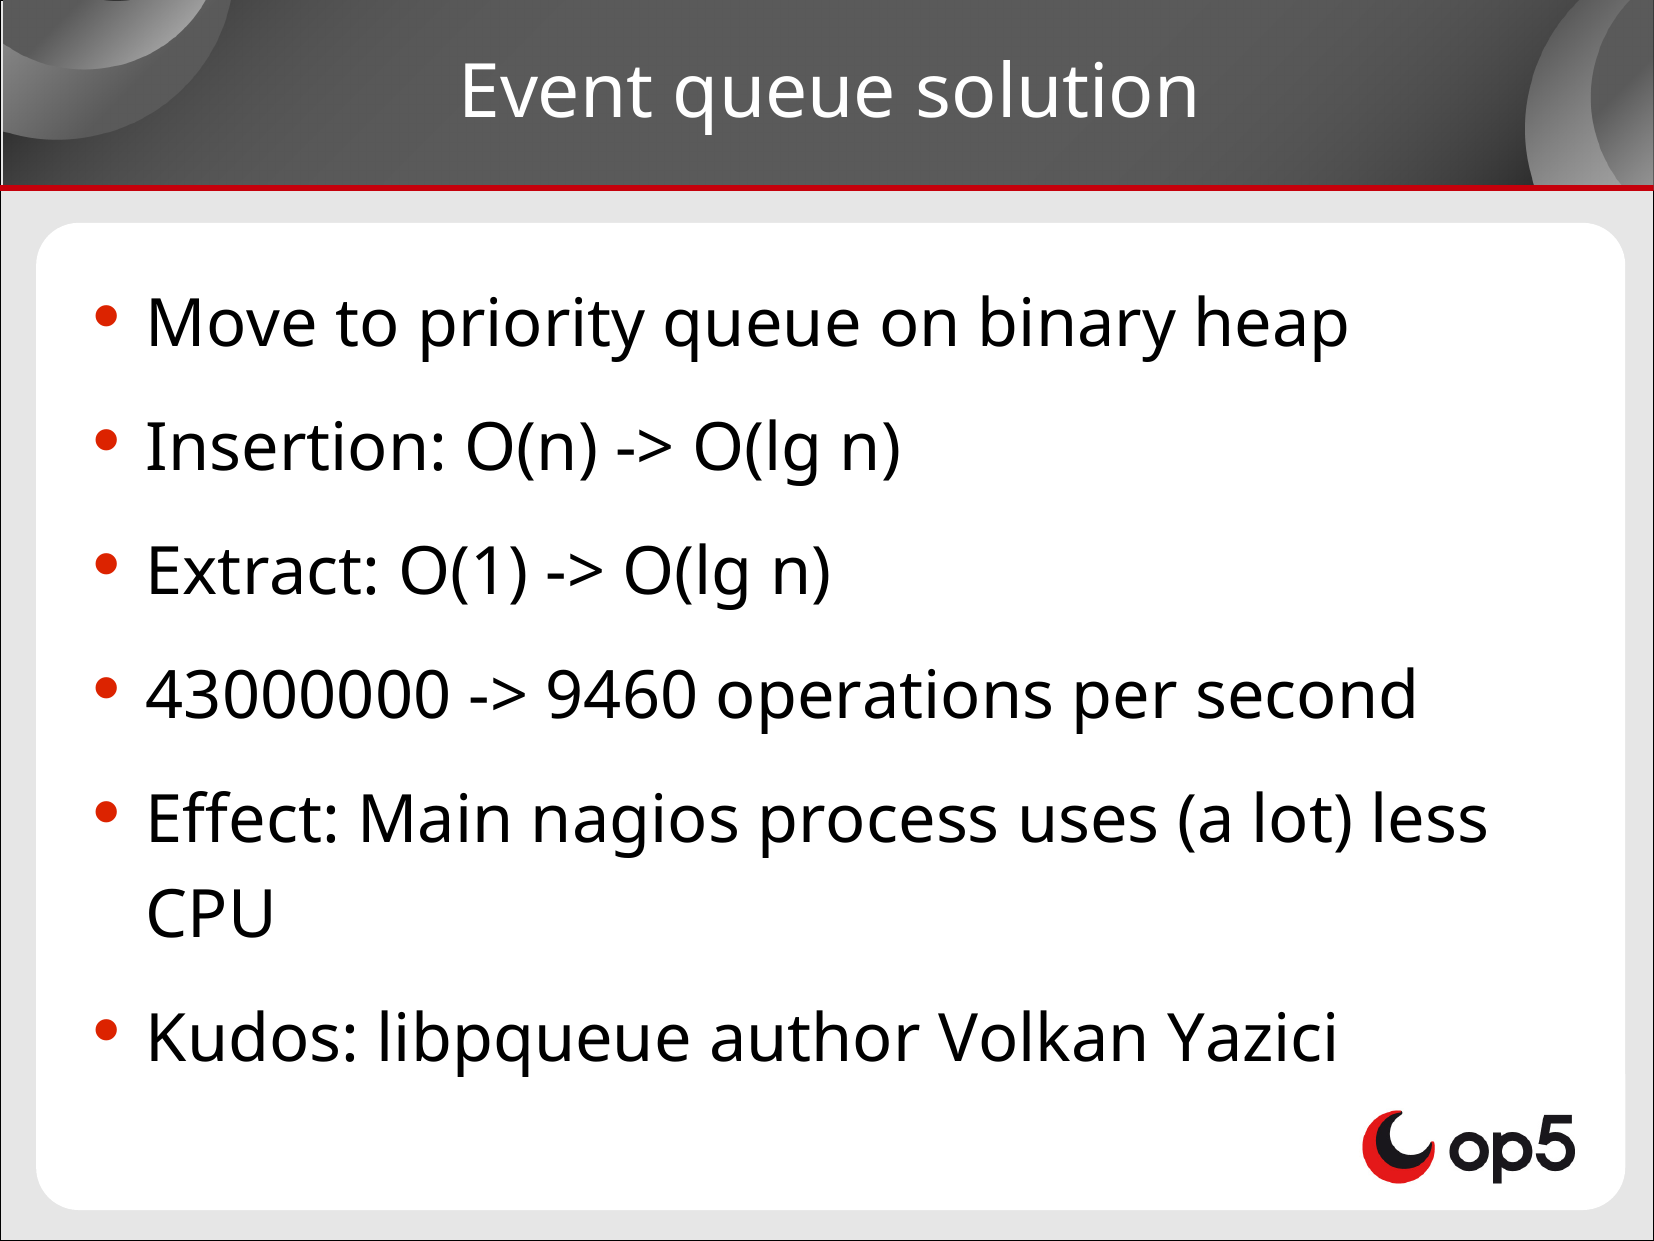

Event queue solution
# Move to priority queue on binary heap
Insertion: O(n) -> O(lg n)
Extract: O(1) -> O(lg n)
43000000 -> 9460 operations per second
Effect: Main nagios process uses (a lot) less CPU
Kudos: libpqueue author Volkan Yazici